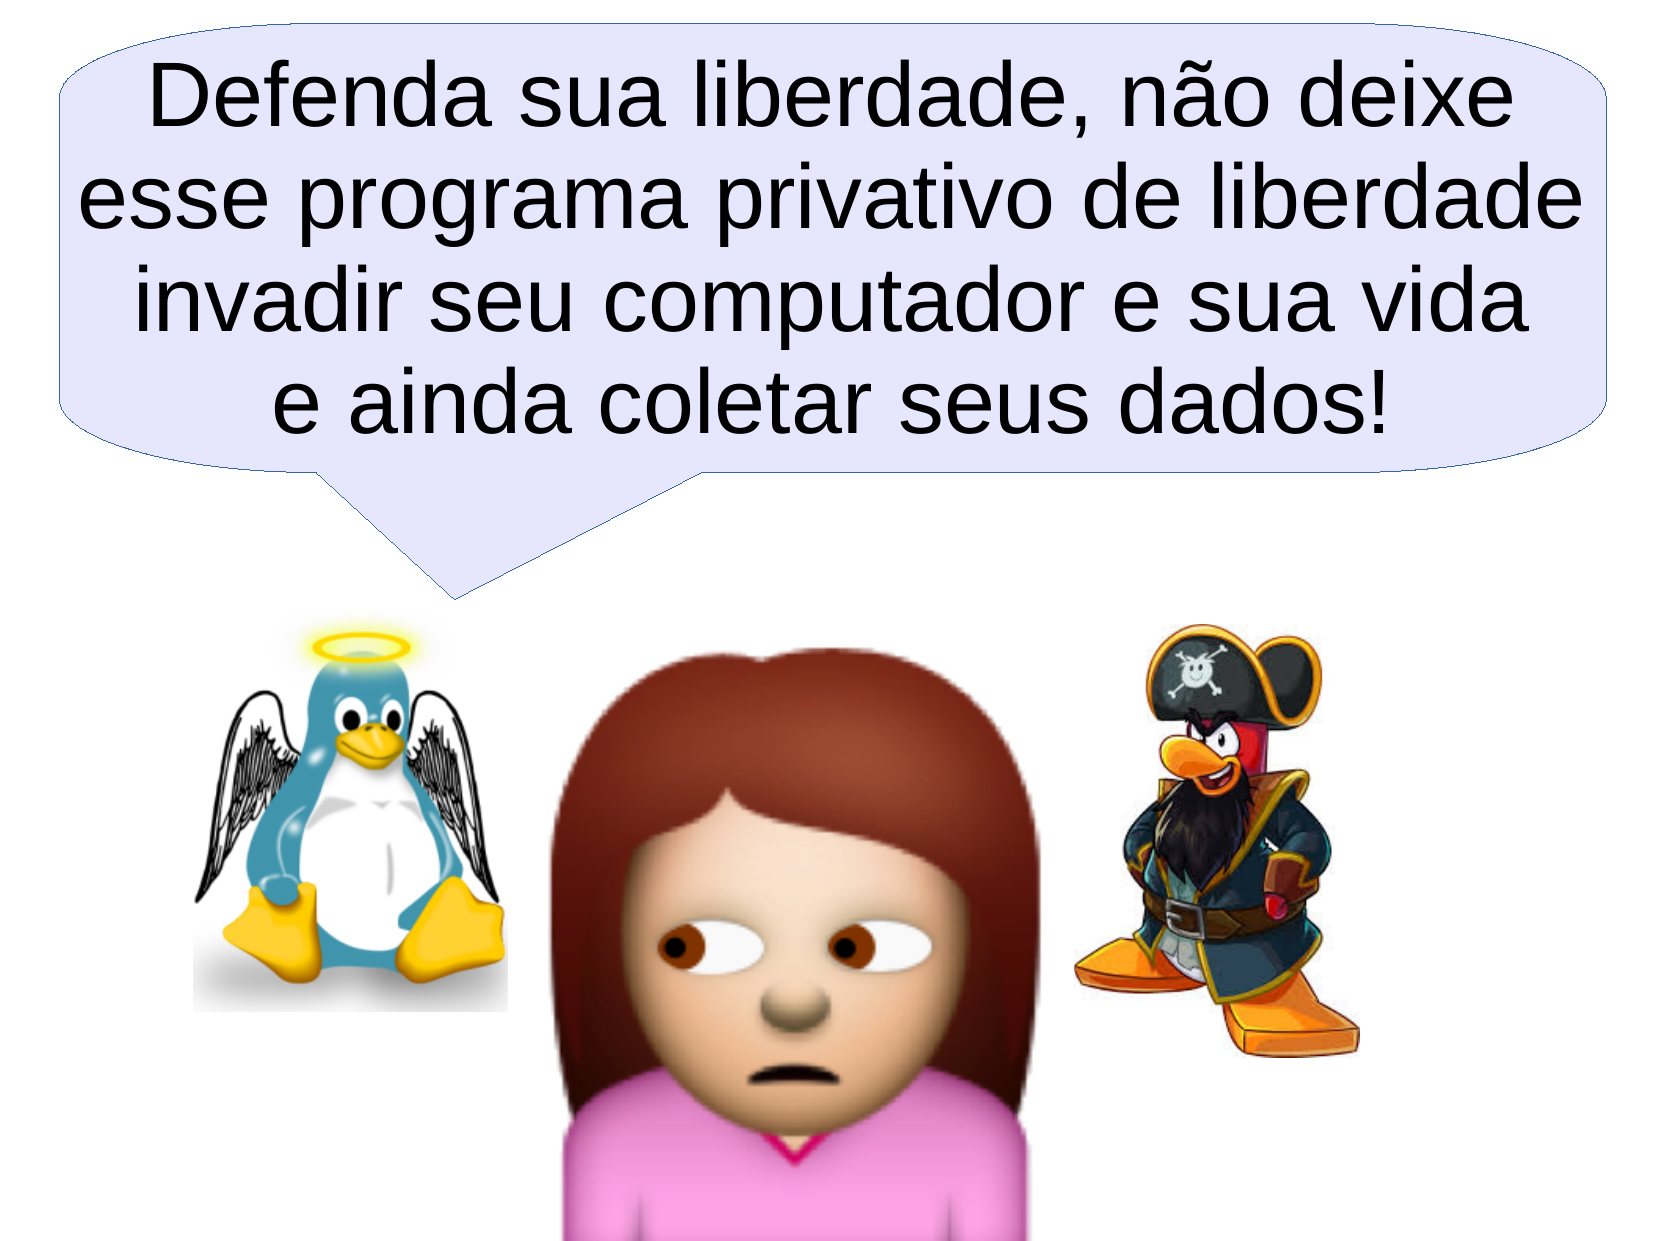

Defenda sua liberdade, não deixe
esse programa privativo de liberdade
invadir seu computador e sua vida
e ainda coletar seus dados!